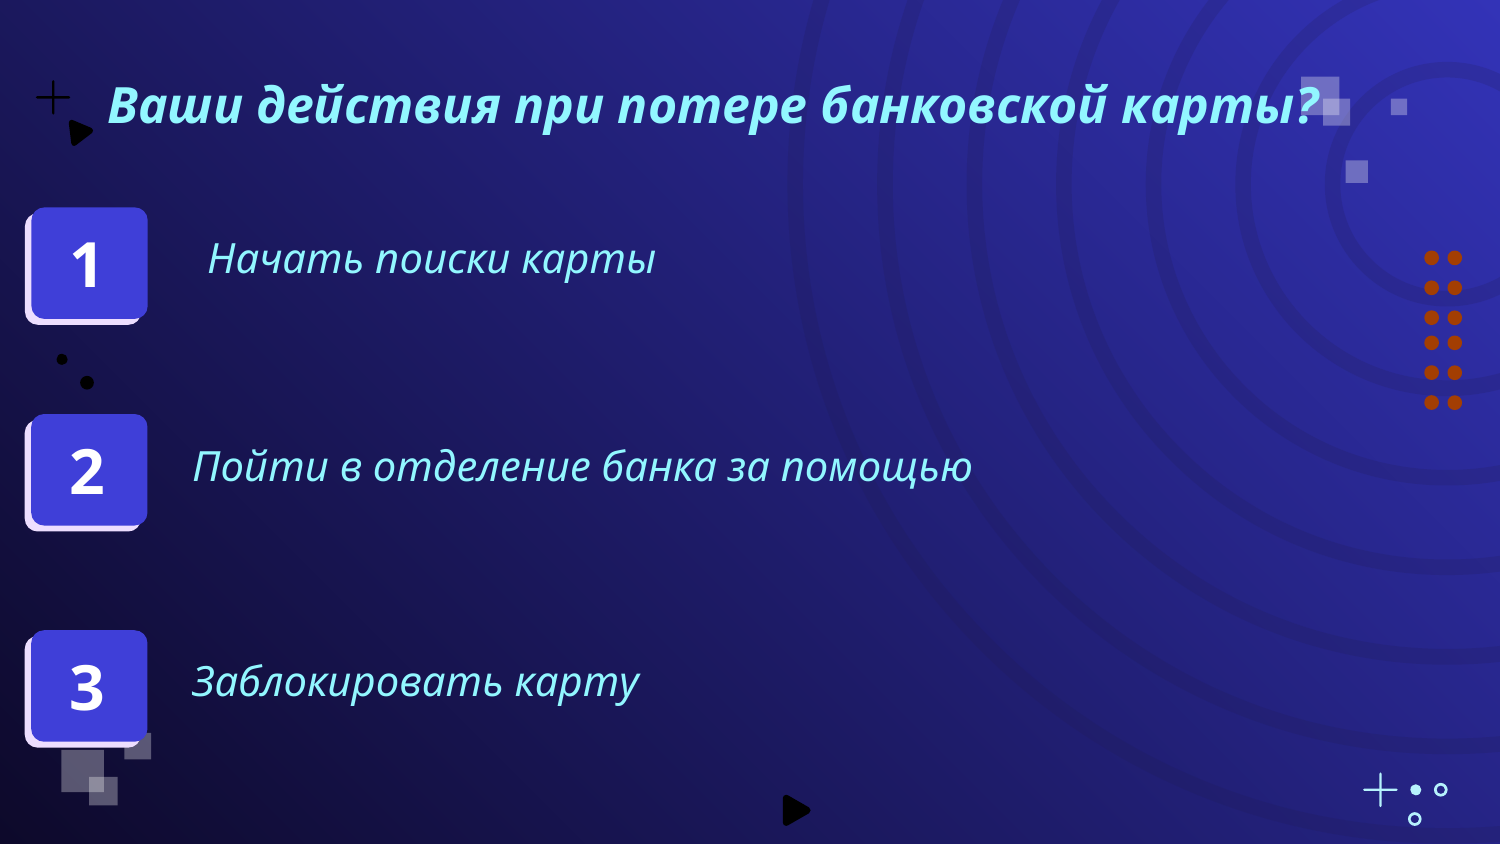

Ваши действия при потере банковской карты?
 Начать поиски карты
1
# Пойти в отделение банка за помощью
2
Заблокировать карту
3